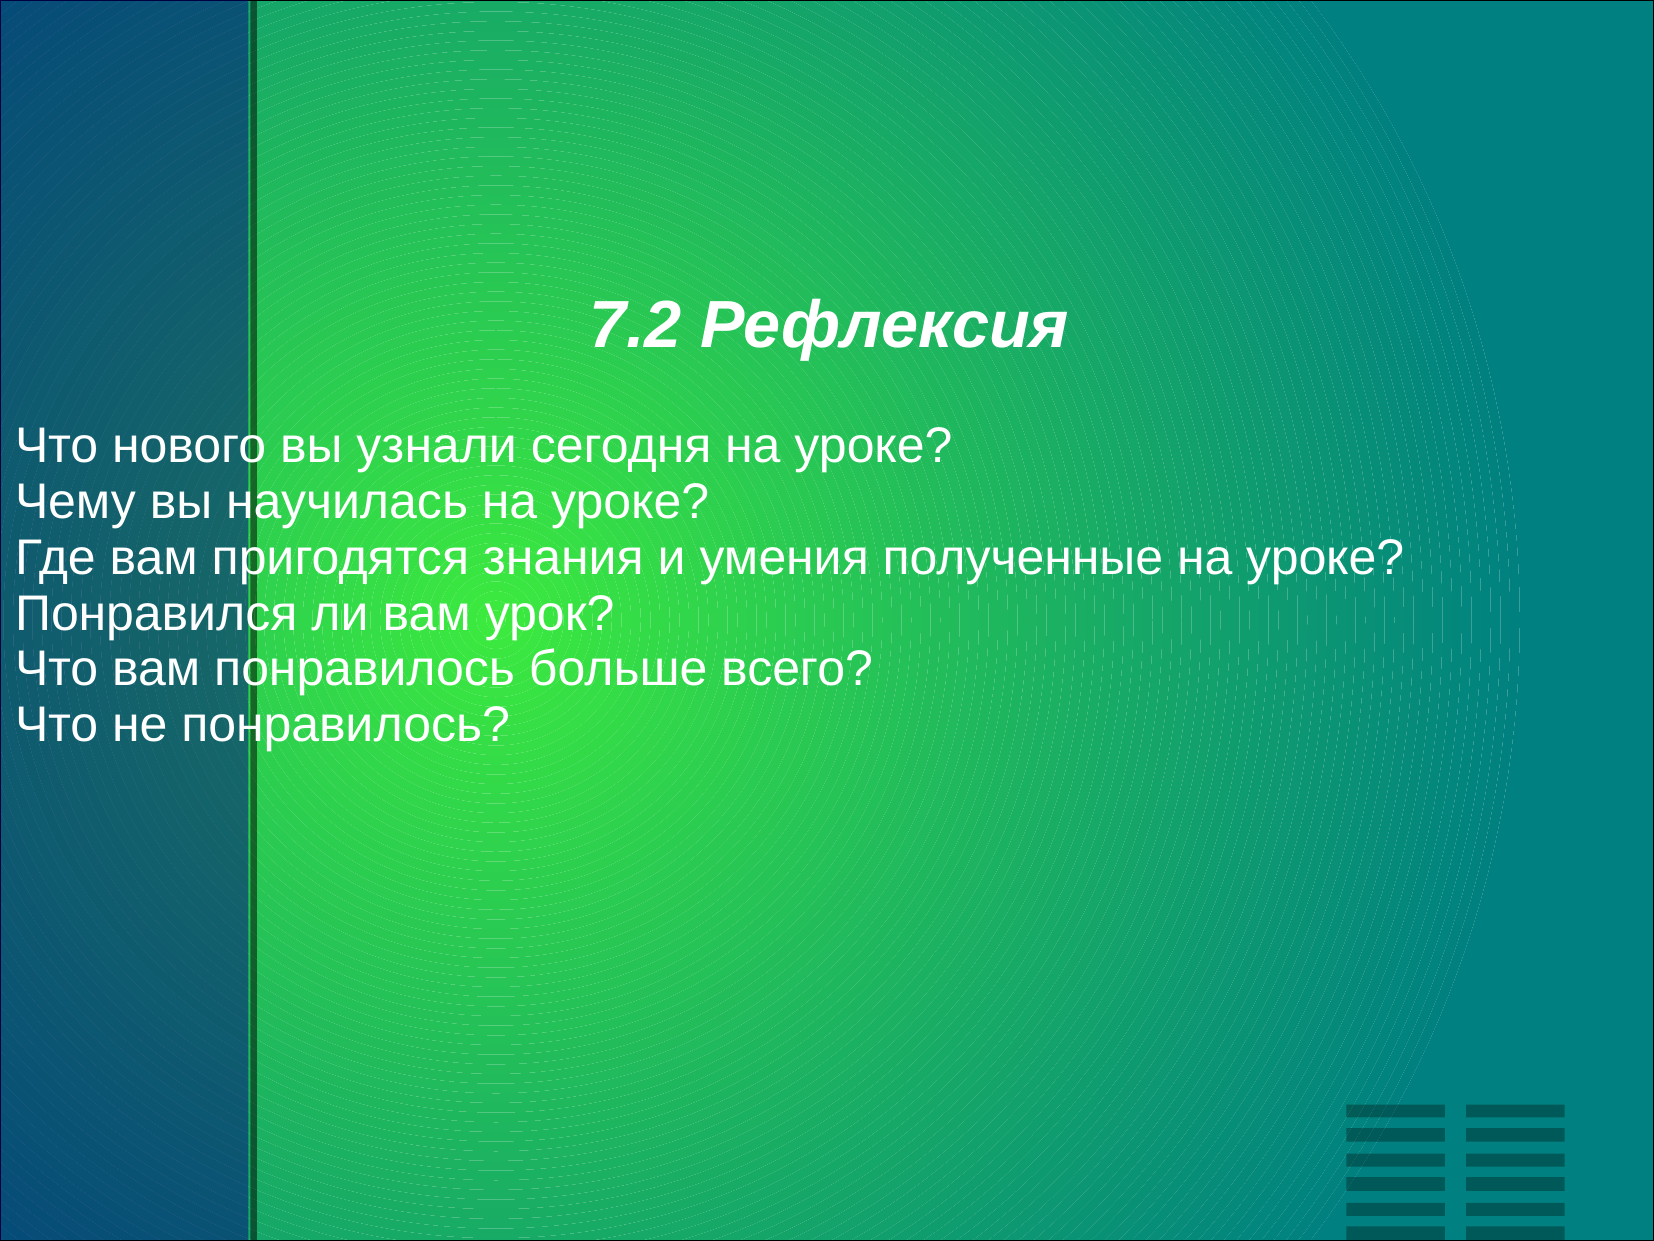

7.2 Рефлексия
Что нового вы узнали сегодня на уроке?
Чему вы научилась на уроке?
Где вам пригодятся знания и умения полученные на уроке?
Понравился ли вам урок?
Что вам понравилось больше всего?
Что не понравилось?